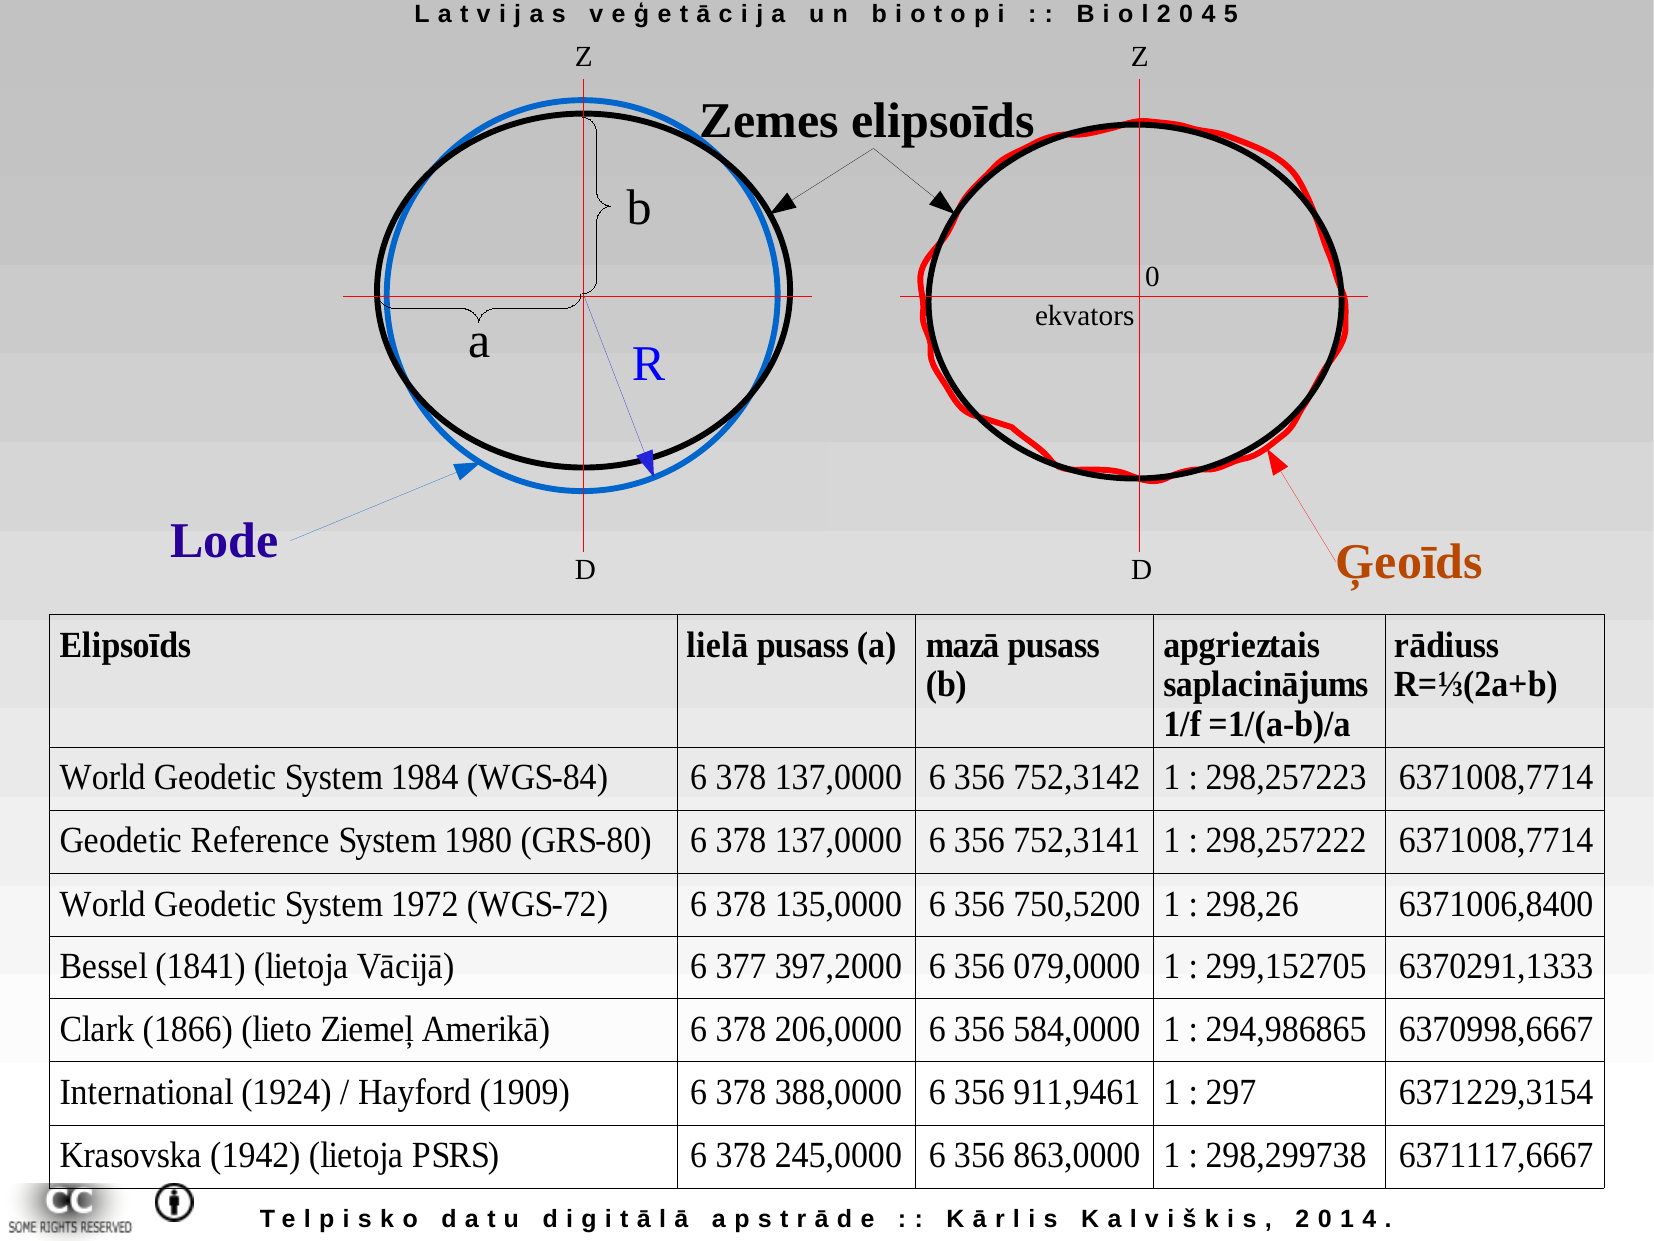

Z
Z
Zemes elipsoīds
b
0
ekvators
a
R
Lode
Ģeoīds
D
D